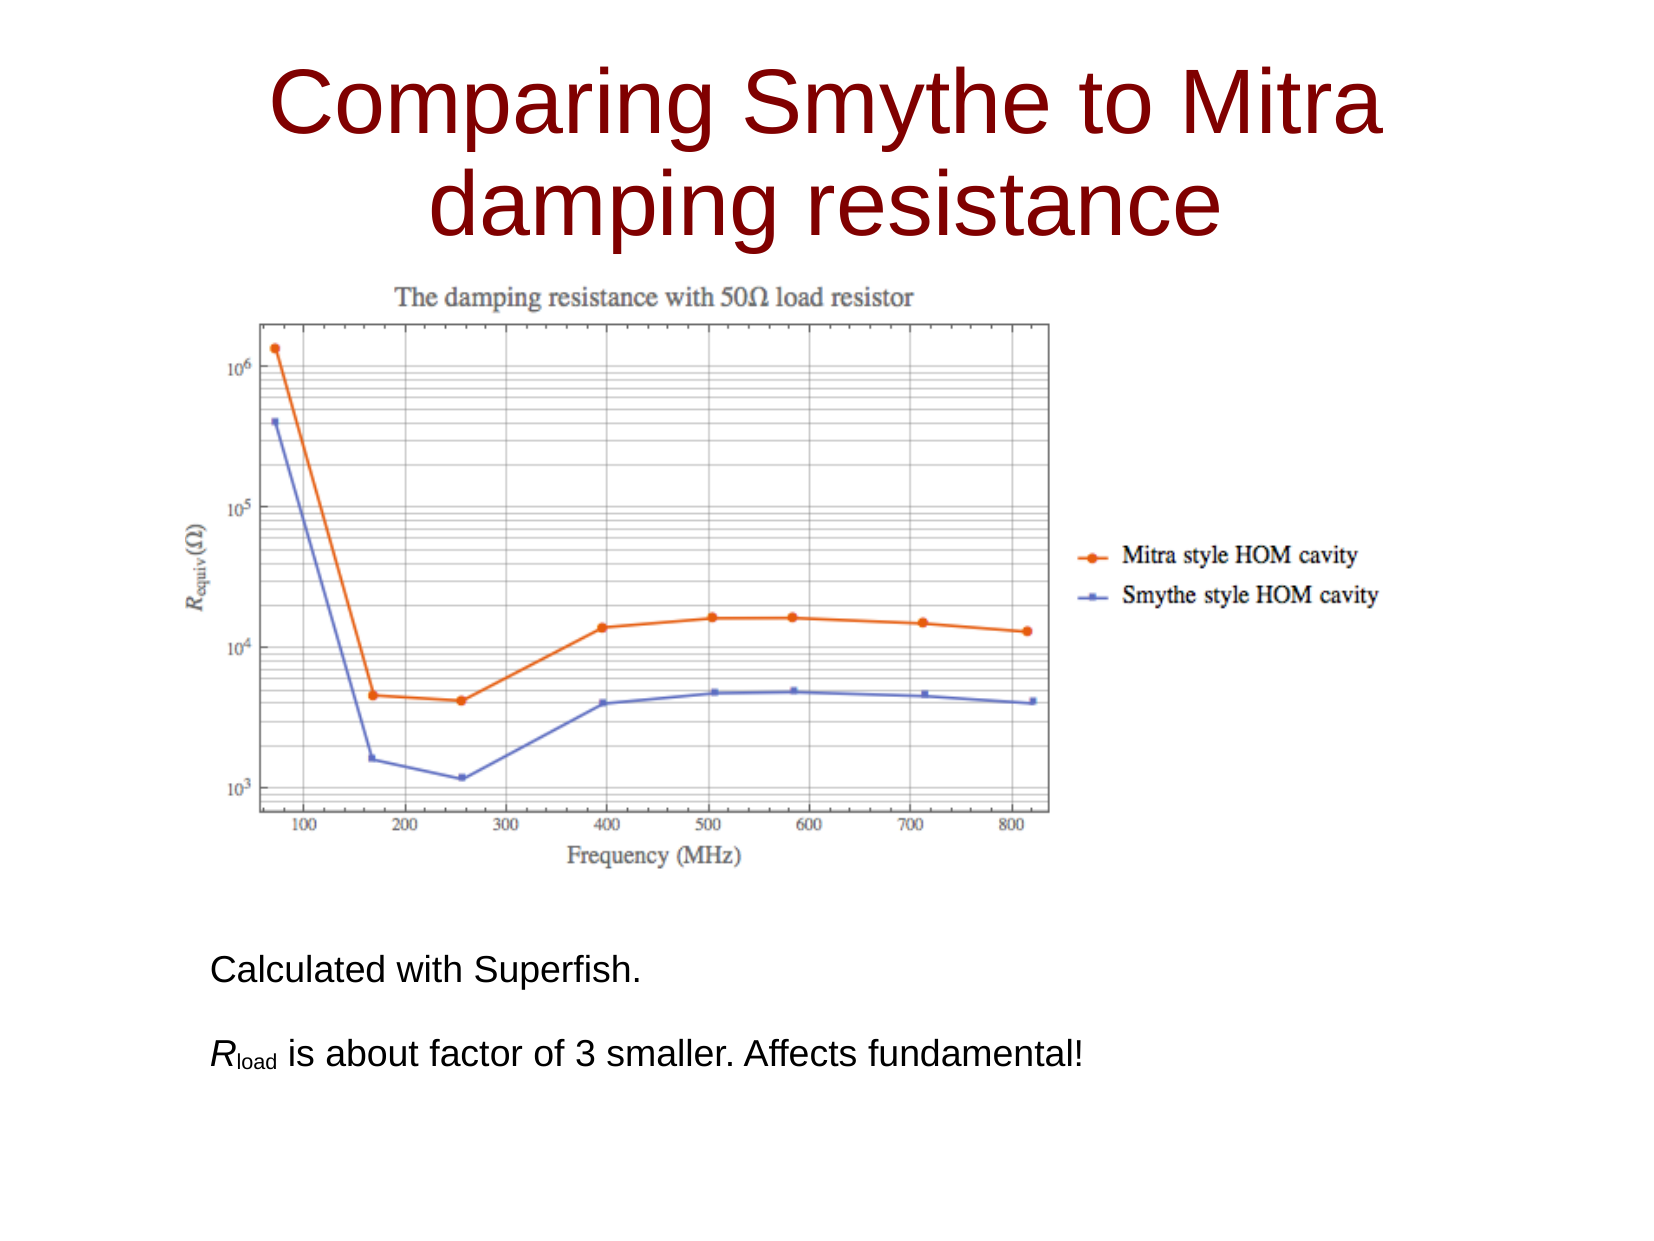

# Comparing Smythe to Mitra damping resistance
Calculated with Superfish.
Rload is about factor of 3 smaller. Affects fundamental!